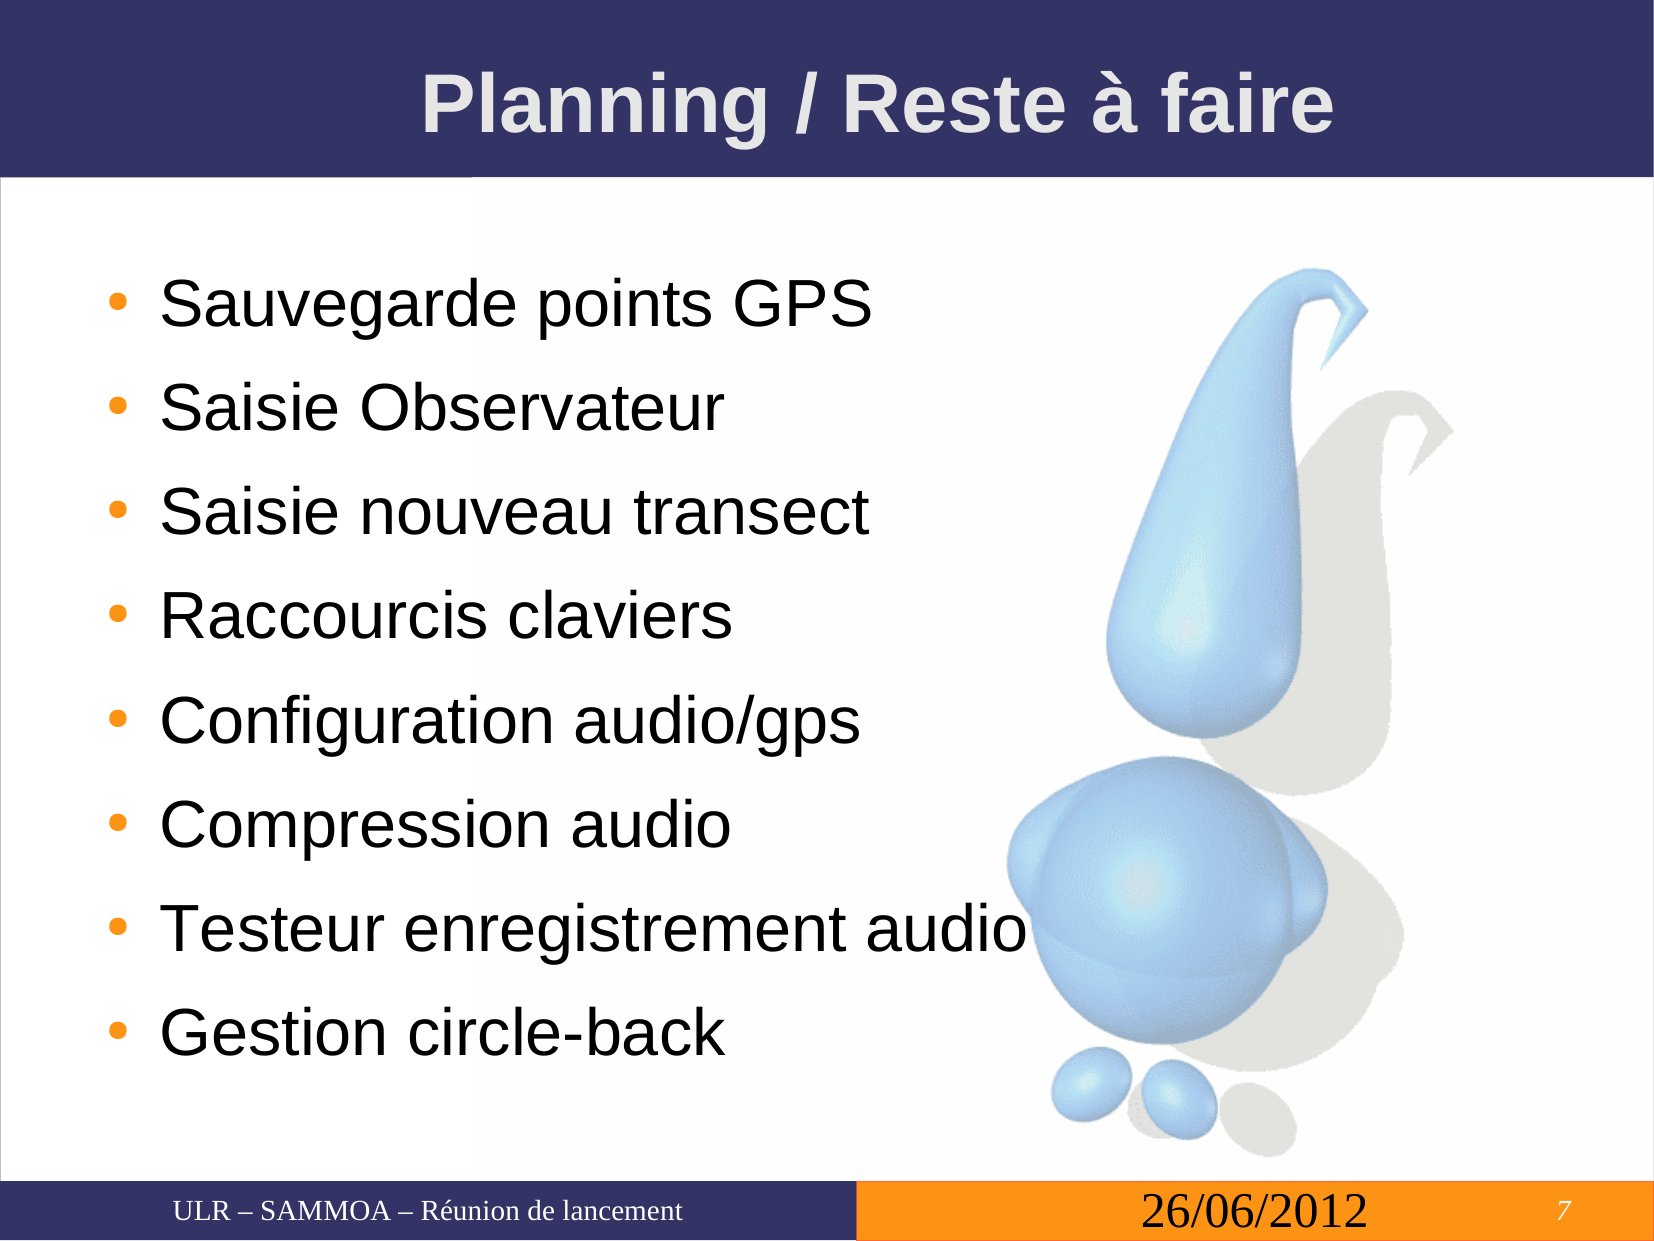

# Planning / Reste à faire
Sauvegarde points GPS
Saisie Observateur
Saisie nouveau transect
Raccourcis claviers
Configuration audio/gps
Compression audio
Testeur enregistrement audio
Gestion circle-back
7